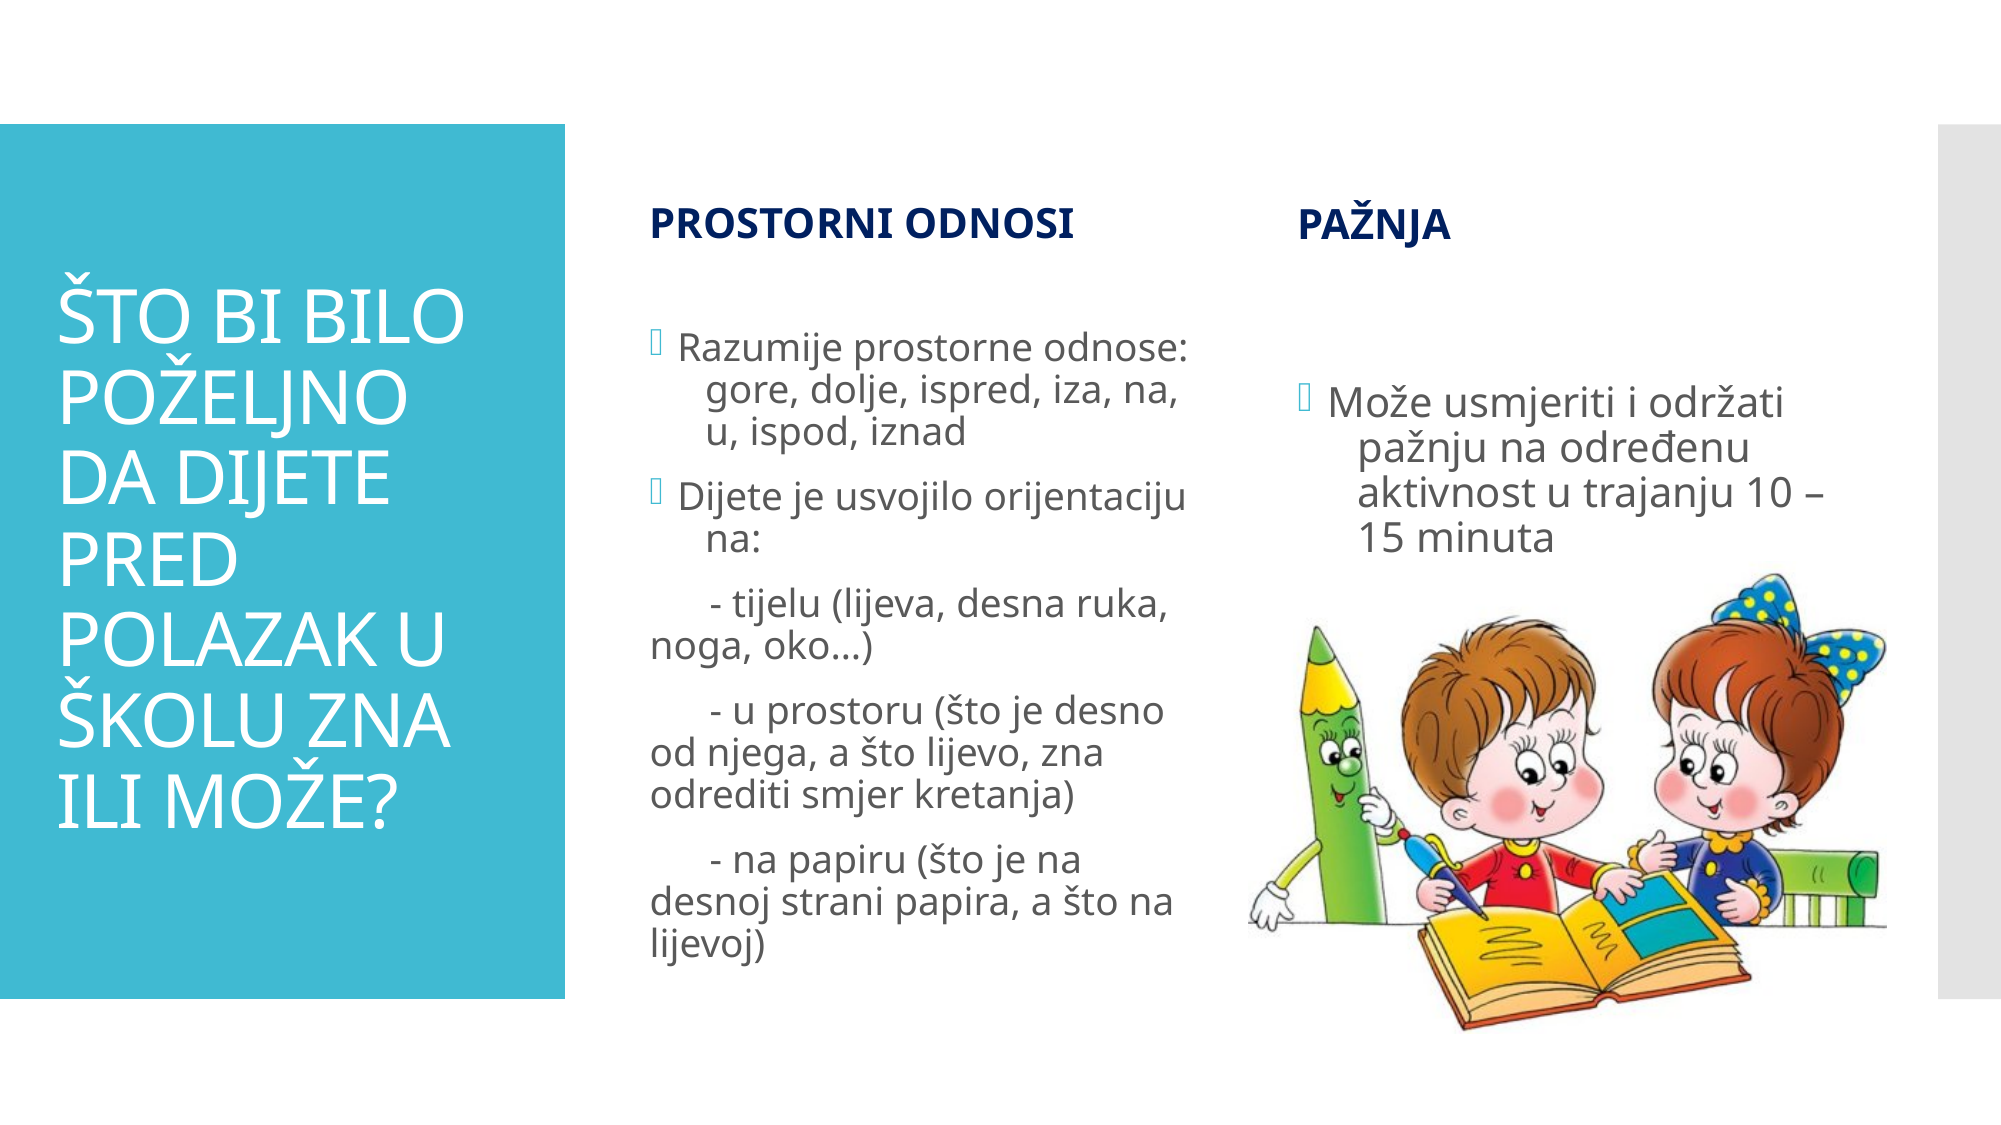

PROSTORNI ODNOSI
PAŽNJA
# ŠTO BI BILO POŽELJNO DA DIJETE PRED POLAZAK U ŠKOLU ZNA ILI MOŽE?
Razumije prostorne odnose: gore, dolje, ispred, iza, na, u, ispod, iznad
Dijete je usvojilo orijentaciju na:
 - tijelu (lijeva, desna ruka, noga, oko…)
 - u prostoru (što je desno od njega, a što lijevo, zna odrediti smjer kretanja)
 - na papiru (što je na desnoj strani papira, a što na lijevoj)
Može usmjeriti i održati pažnju na određenu aktivnost u trajanju 10 – 15 minuta